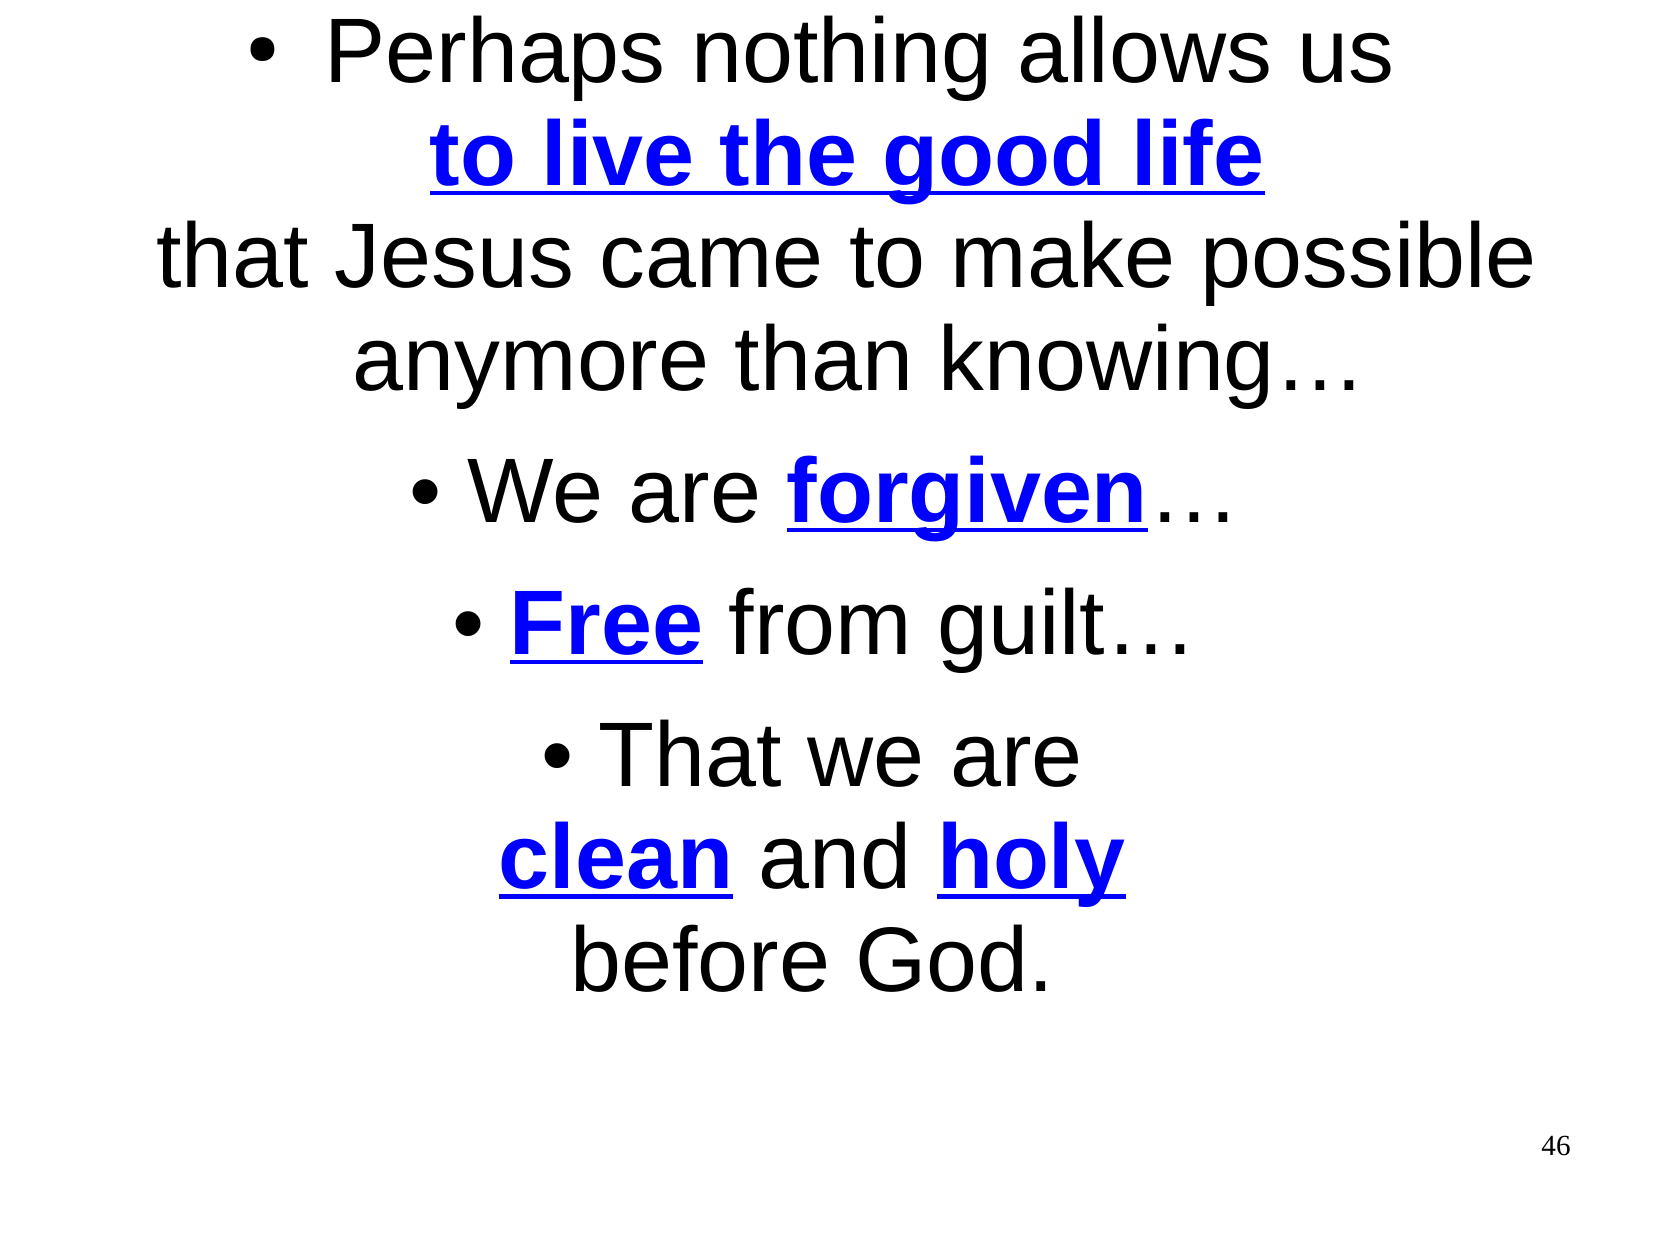

# Perhaps nothing allows us to live the good life that Jesus came to make possible anymore than knowing…
• We are forgiven…
• Free from guilt…
• That we are
clean and holy
before God.
46